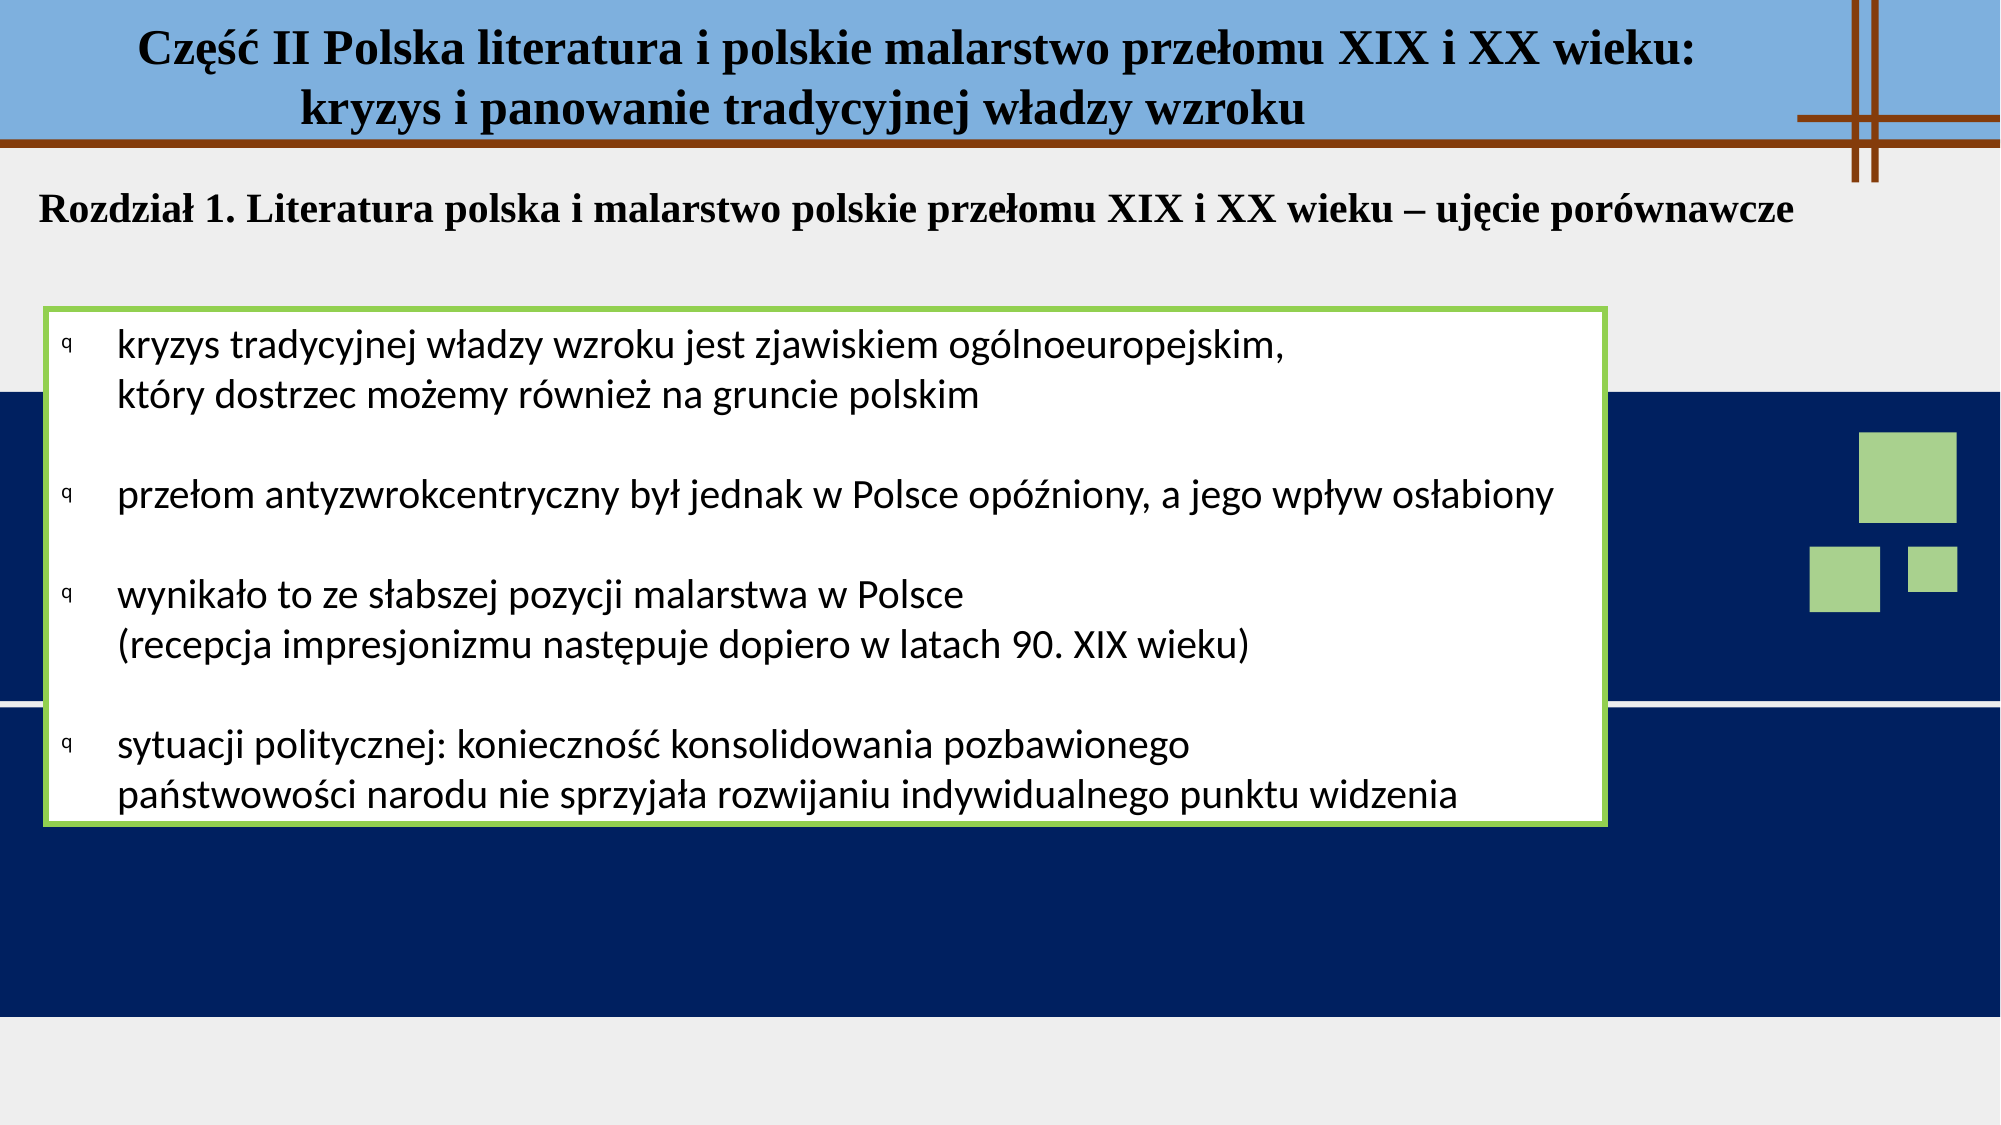

Część II Polska literatura i polskie malarstwo przełomu XIX i XX wieku: kryzys i panowanie tradycyjnej władzy wzroku
Rozdział 1. Literatura polska i malarstwo polskie przełomu XIX i XX wieku – ujęcie porównawcze
kryzys tradycyjnej władzy wzroku jest zjawiskiem ogólnoeuropejskim, który dostrzec możemy również na gruncie polskim
przełom antyzwrokcentryczny był jednak w Polsce opóźniony, a jego wpływ osłabiony
wynikało to ze słabszej pozycji malarstwa w Polsce (recepcja impresjonizmu następuje dopiero w latach 90. XIX wieku)
sytuacji politycznej: konieczność konsolidowania pozbawionego państwowości narodu nie sprzyjała rozwijaniu indywidualnego punktu widzenia